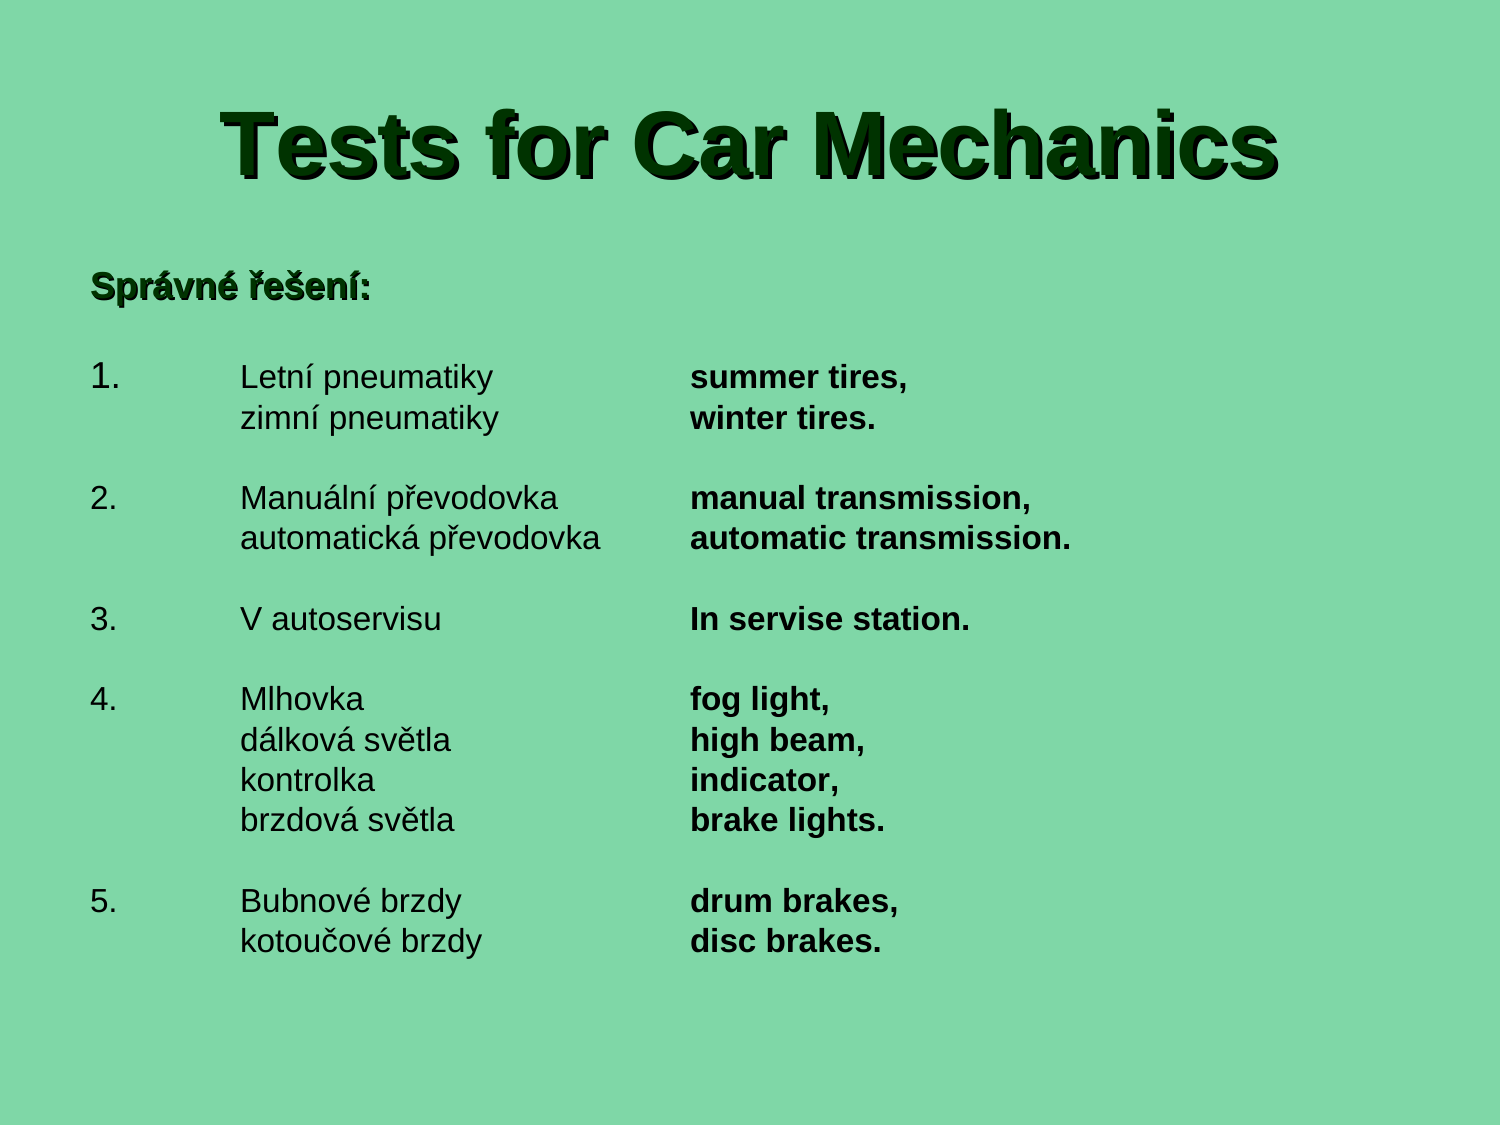

# Tests for Car Mechanics
Správné řešení:
1.		Letní pneumatiky 		summer tires,
		zimní pneumatiky	 	winter tires.
2.		Manuální převodovka	manual transmission,
		automatická převodovka	automatic transmission.
3.		V autoservisu 		In servise station.
4.		Mlhovka 			fog light,
		dálková světla 		high beam,
		kontrolka 			indicator,
		brzdová světla 	 	brake lights.
5.		Bubnové brzdy 	 	drum brakes,
		kotoučové brzdy 		disc brakes.